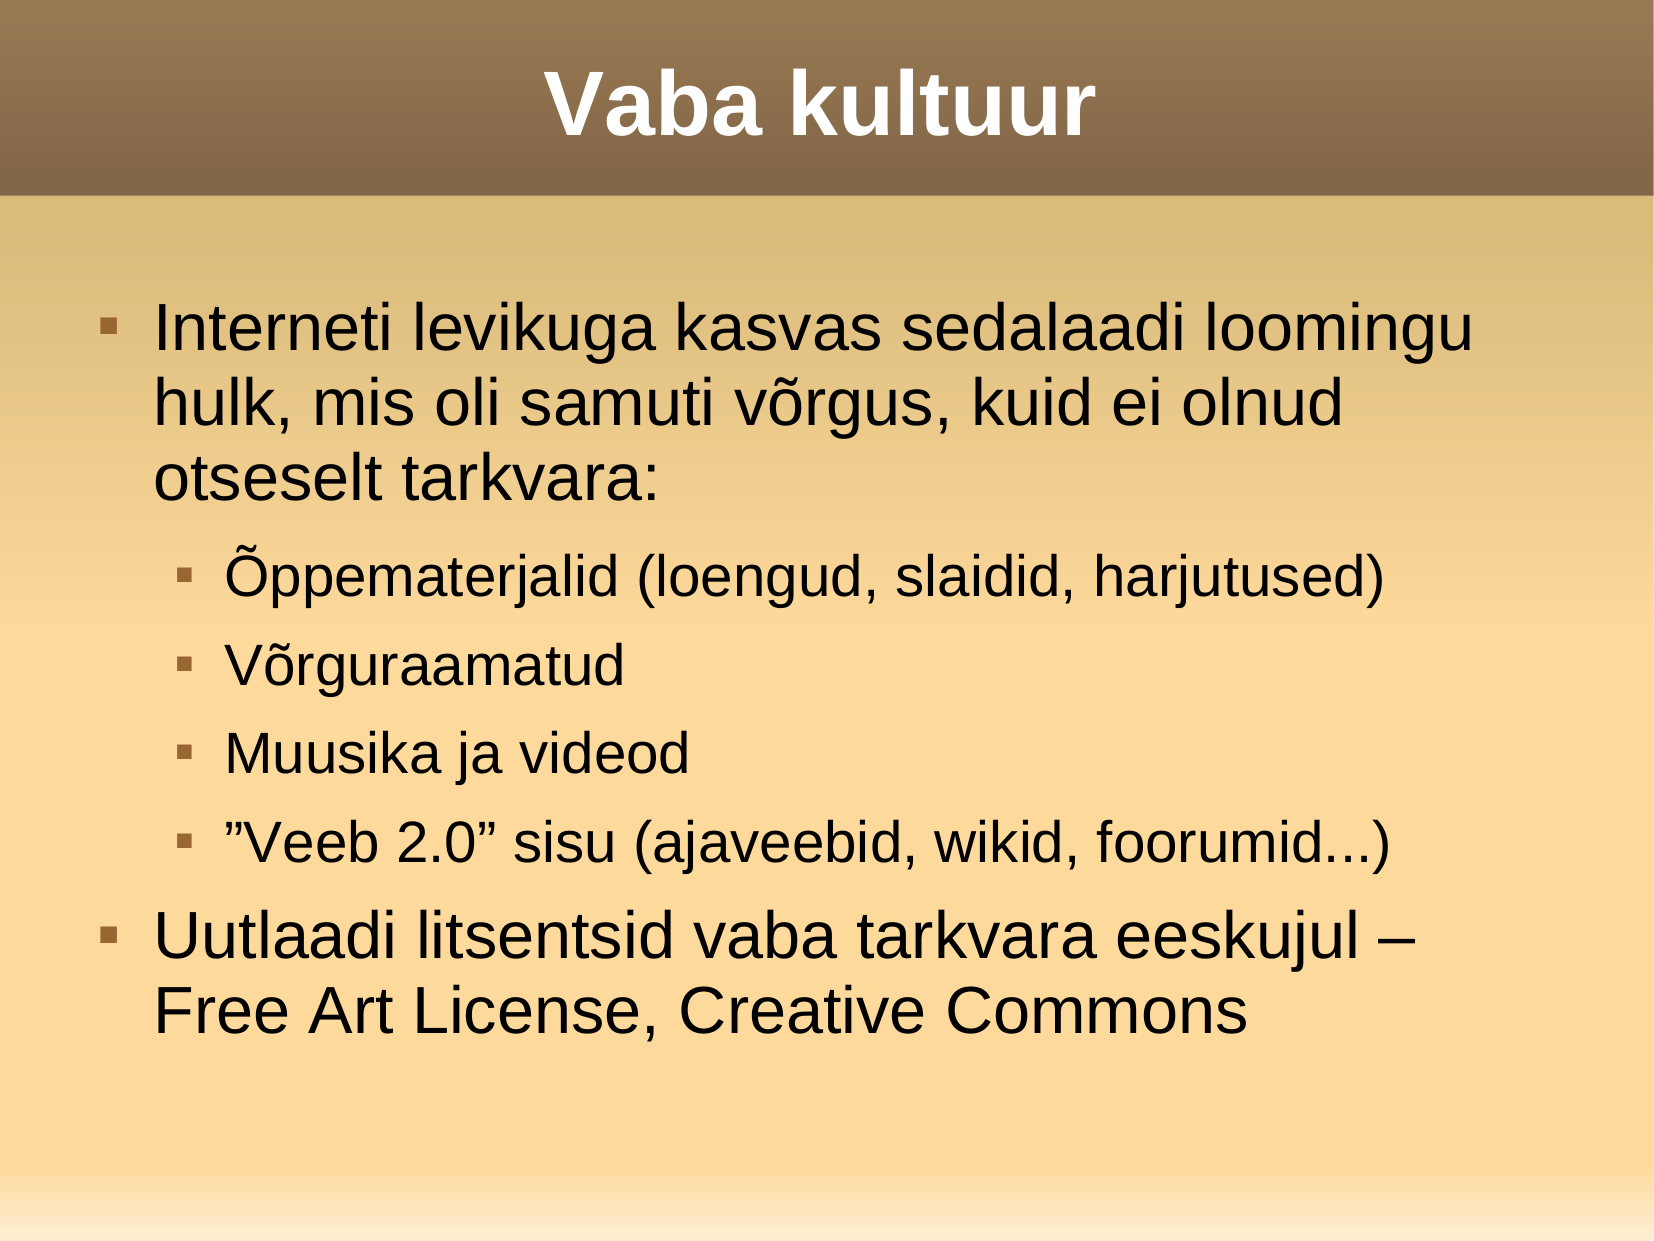

# Vaba kultuur
Interneti levikuga kasvas sedalaadi loomingu hulk, mis oli samuti võrgus, kuid ei olnud otseselt tarkvara:
Õppematerjalid (loengud, slaidid, harjutused)
Võrguraamatud
Muusika ja videod
”Veeb 2.0” sisu (ajaveebid, wikid, foorumid...)
Uutlaadi litsentsid vaba tarkvara eeskujul – Free Art License, Creative Commons